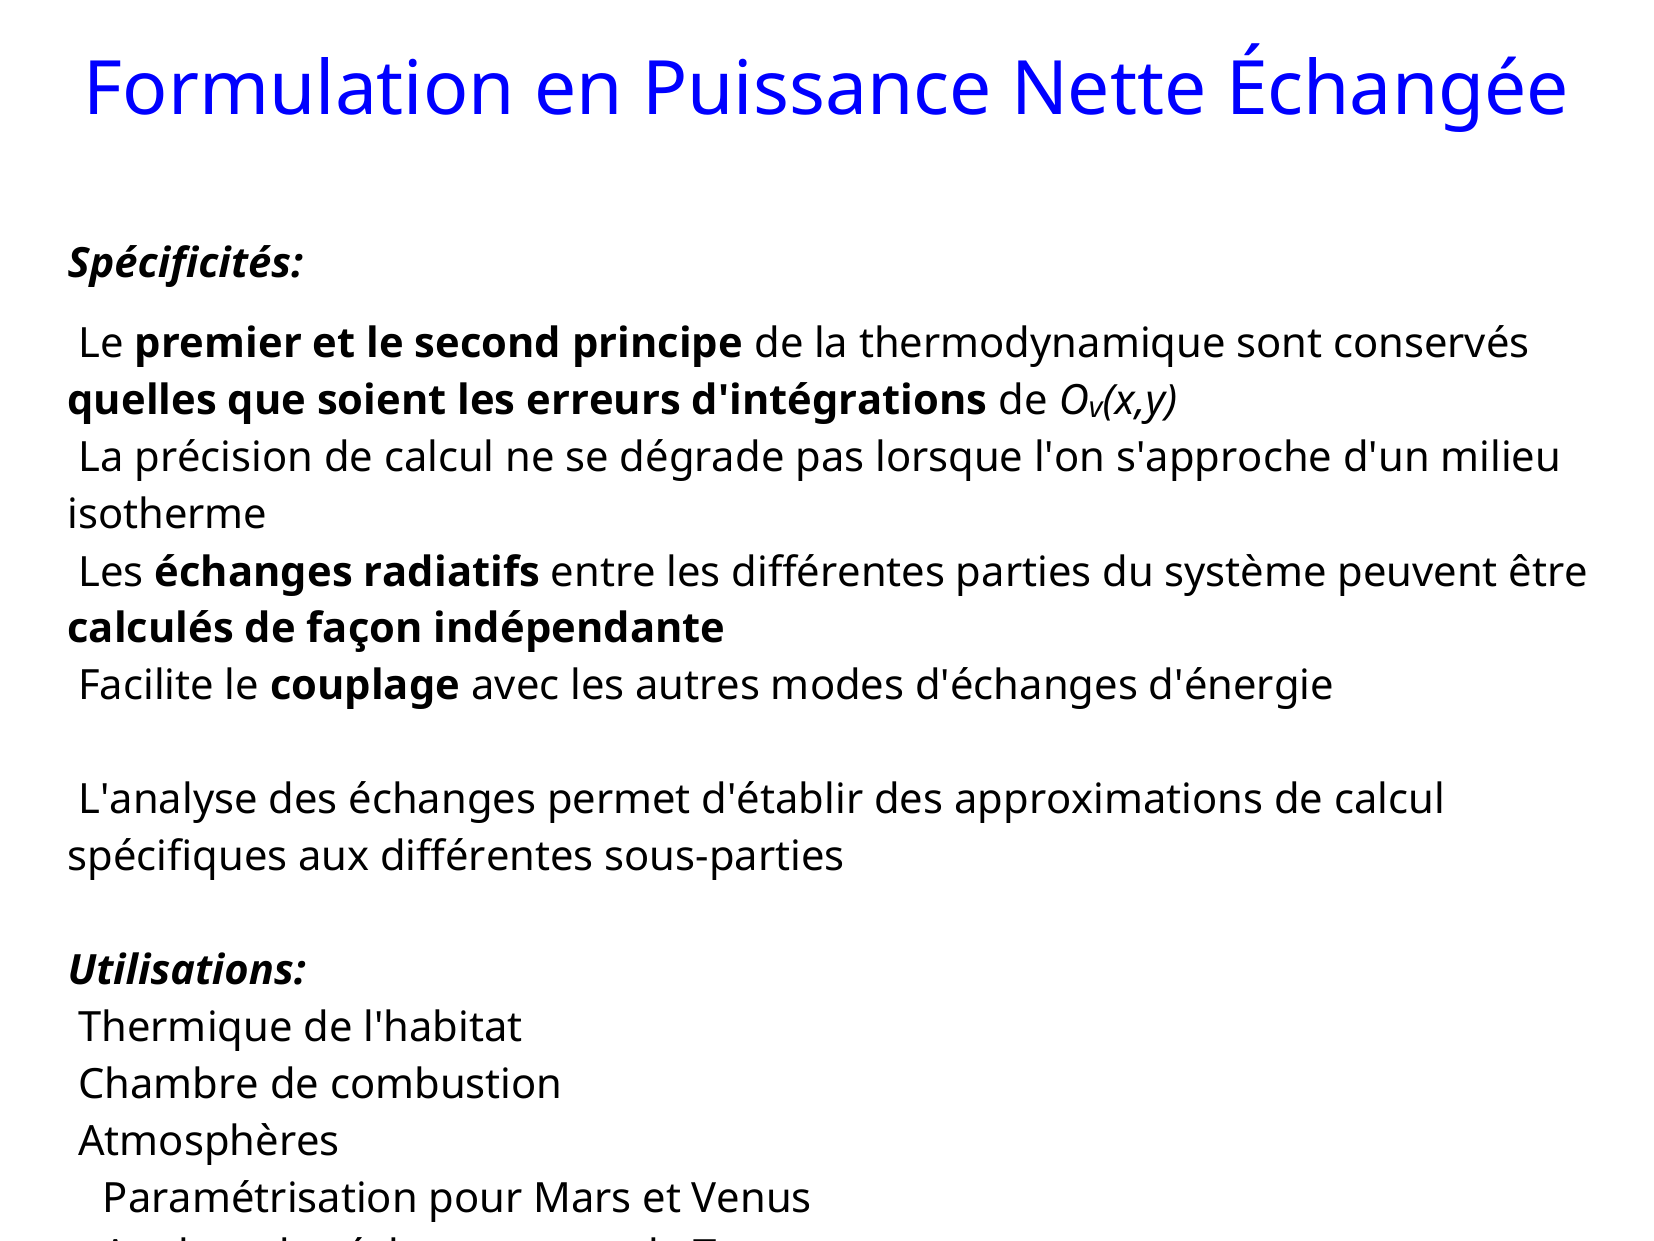

# Formulation en Puissance Nette Échangée
Spécificités:
 Le premier et le second principe de la thermodynamique sont conservés quelles que soient les erreurs d'intégrations de Ov(x,y)
 La précision de calcul ne se dégrade pas lorsque l'on s'approche d'un milieu isotherme
 Les échanges radiatifs entre les différentes parties du système peuvent être calculés de façon indépendante
 Facilite le couplage avec les autres modes d'échanges d'énergie
 L'analyse des échanges permet d'établir des approximations de calcul spécifiques aux différentes sous-parties
Utilisations:
 Thermique de l'habitat
 Chambre de combustion
 Atmosphères
Paramétrisation pour Mars et Venus
Analyse des échanges pour la Terre